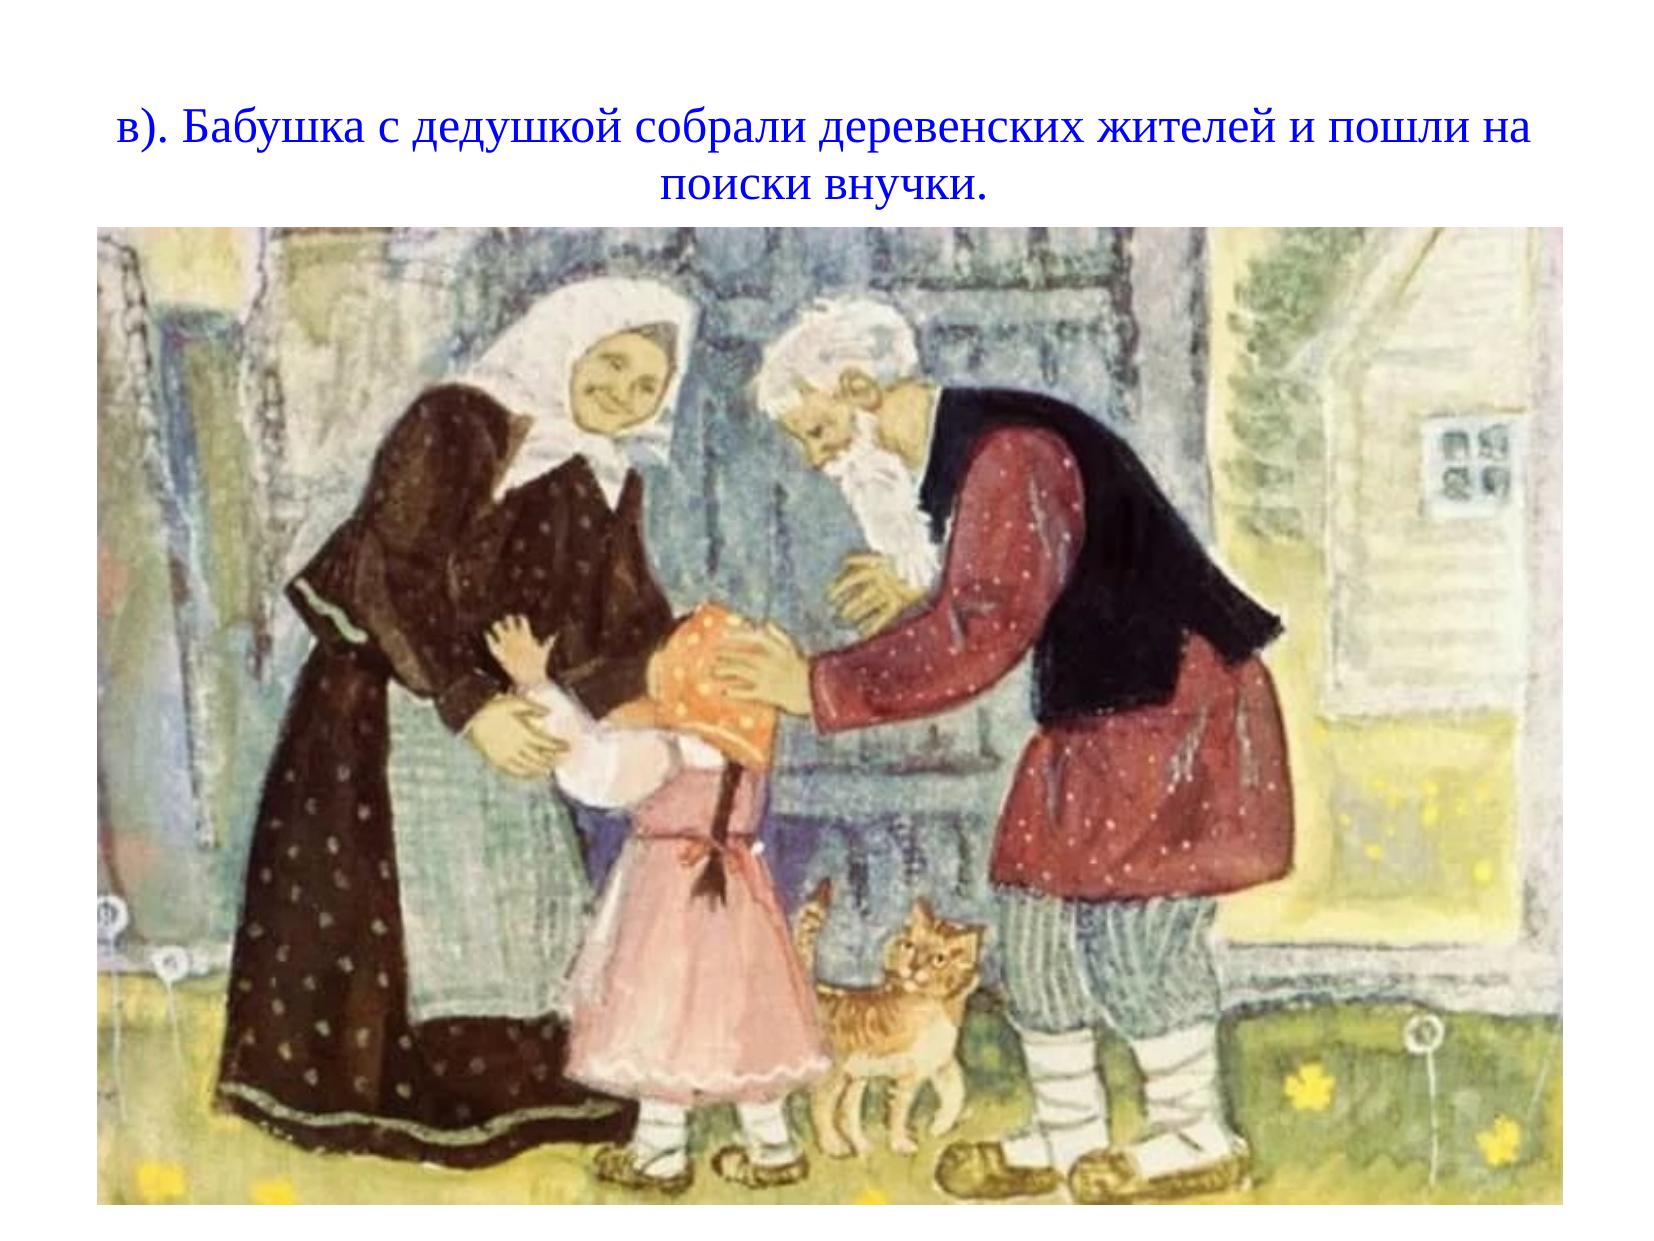

# в). Бабушка с дедушкой собрали деревенских жителей и пошли на поиски внучки.